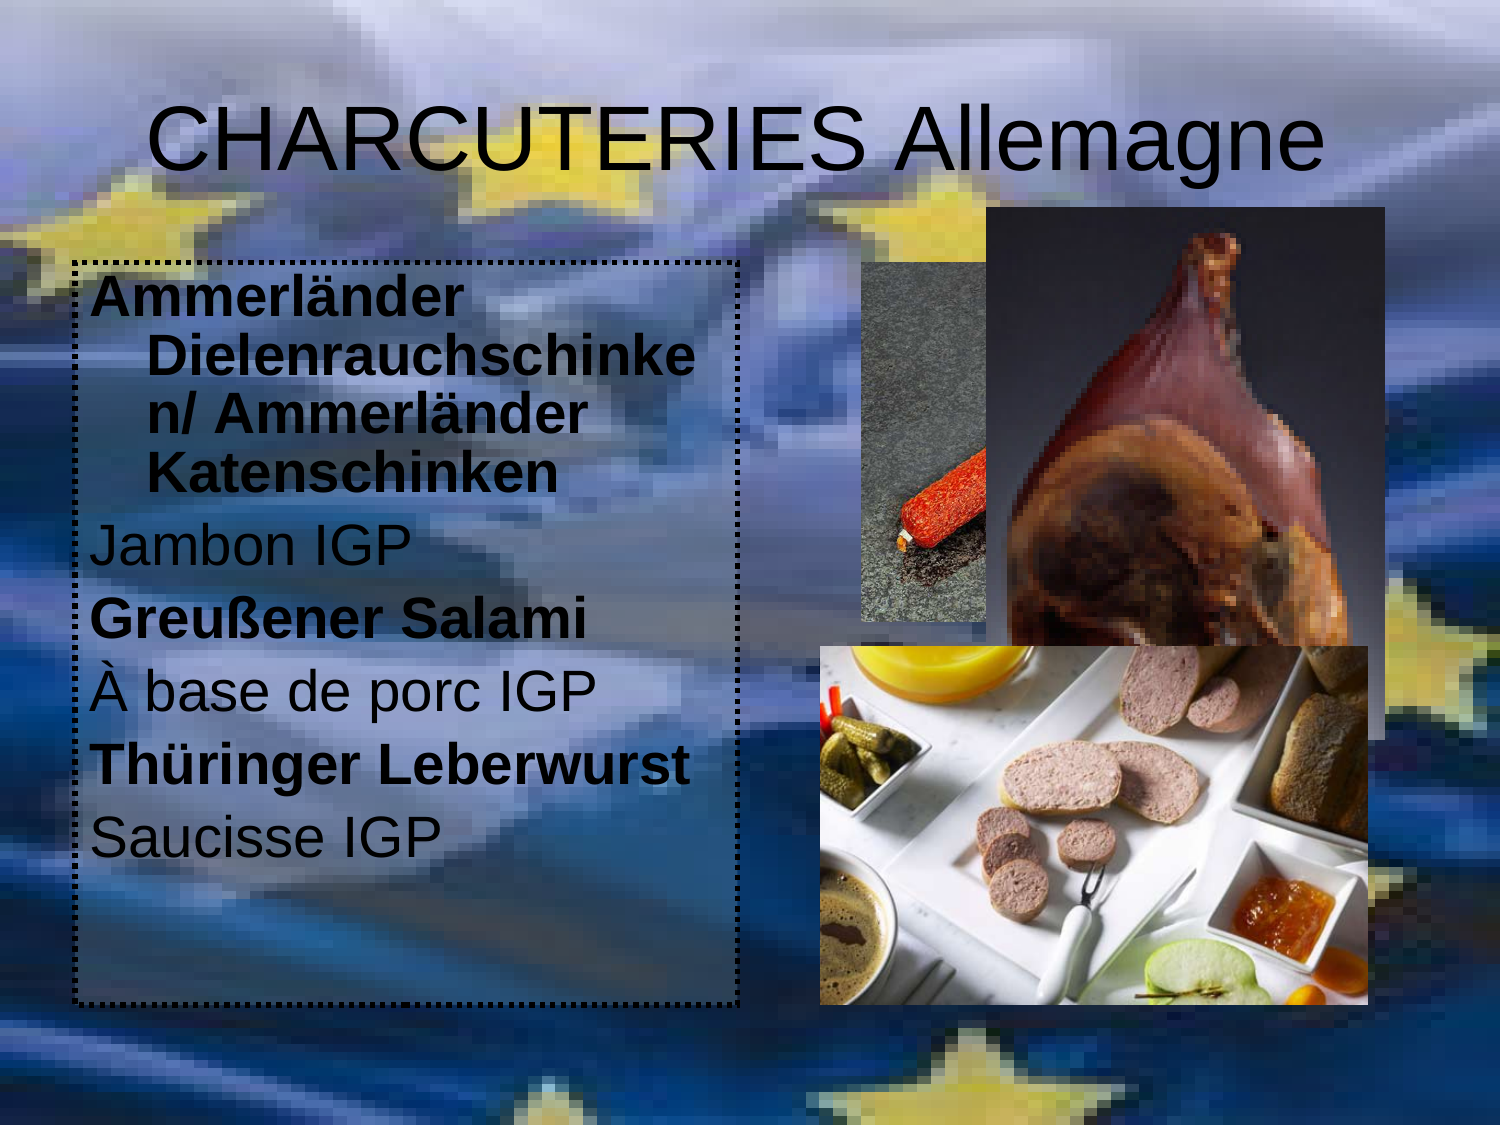

# CHARCUTERIES Allemagne
Ammerländer Dielenrauchschinken/ Ammerländer Katenschinken
Jambon IGP
Greußener Salami
À base de porc IGP
Thüringer Leberwurst
Saucisse IGP